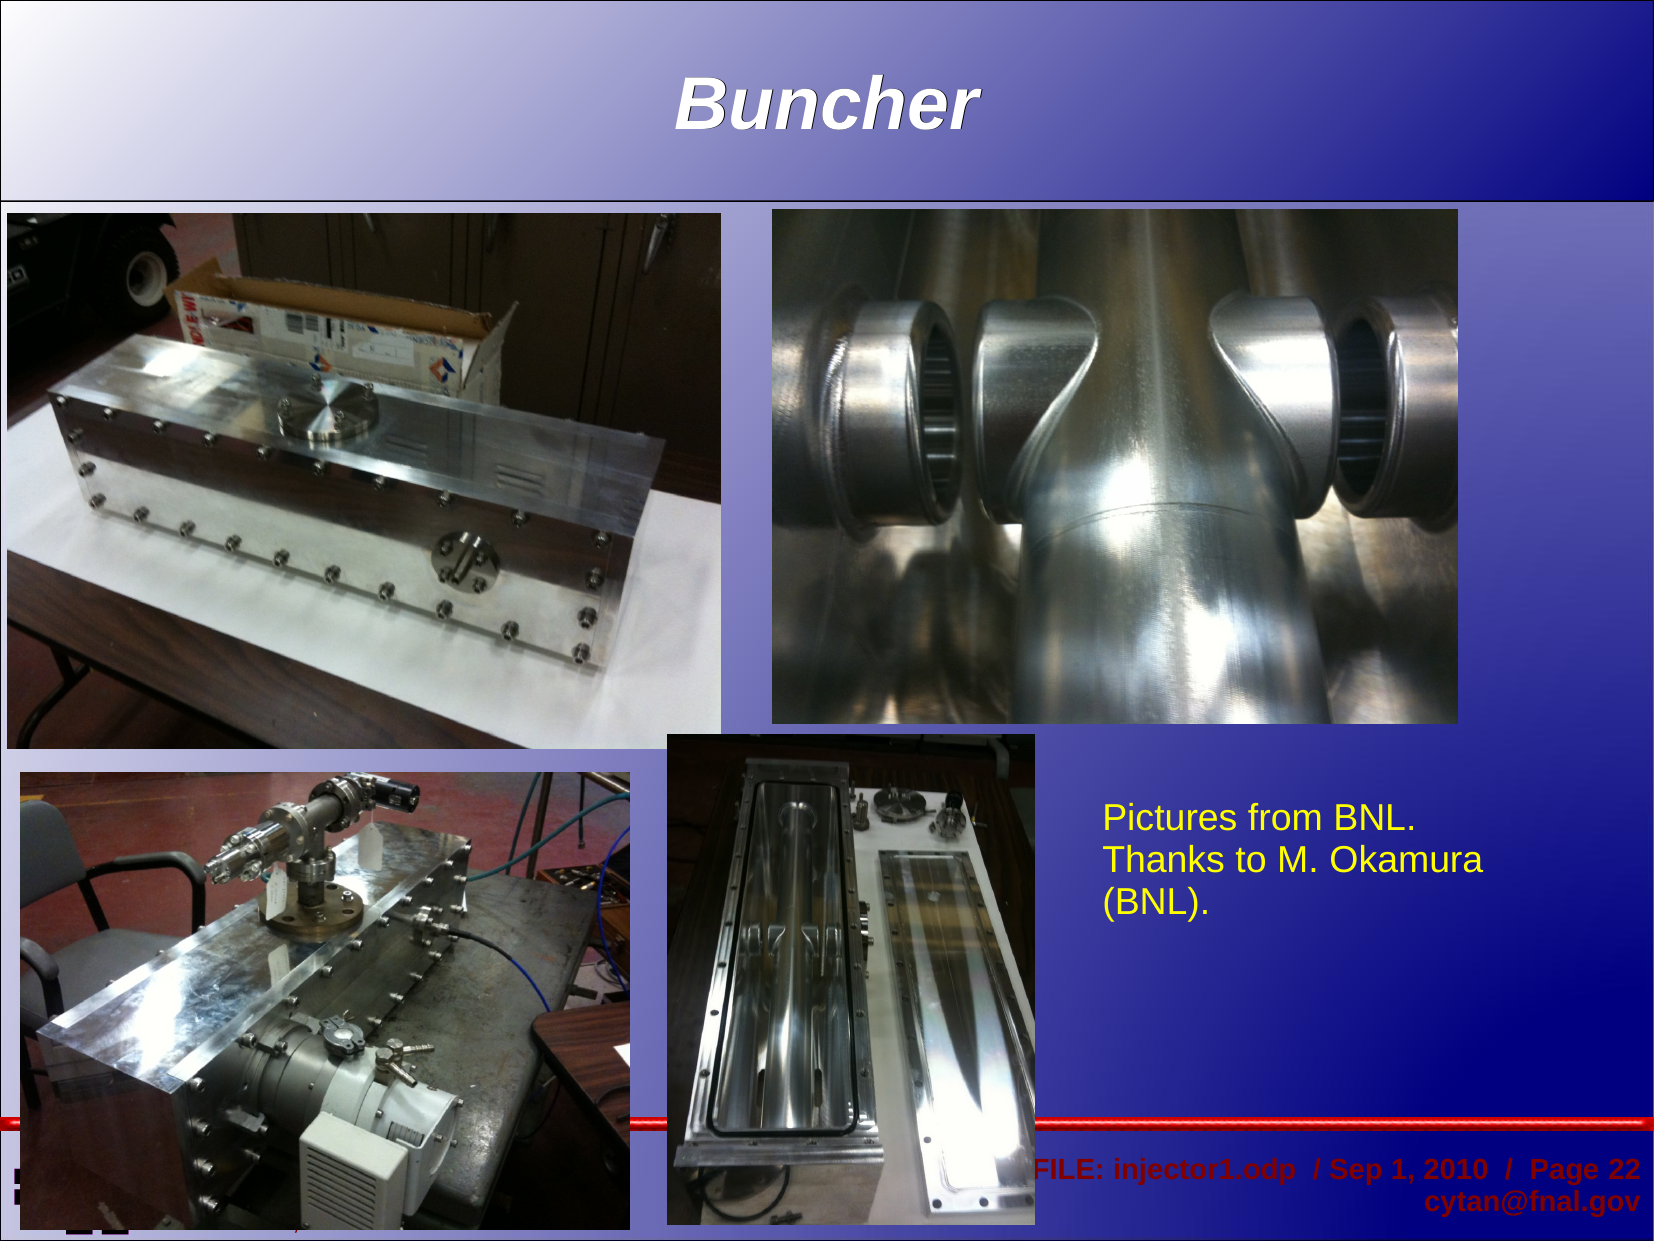

# Buncher
Pictures from BNL. Thanks to M. Okamura (BNL).